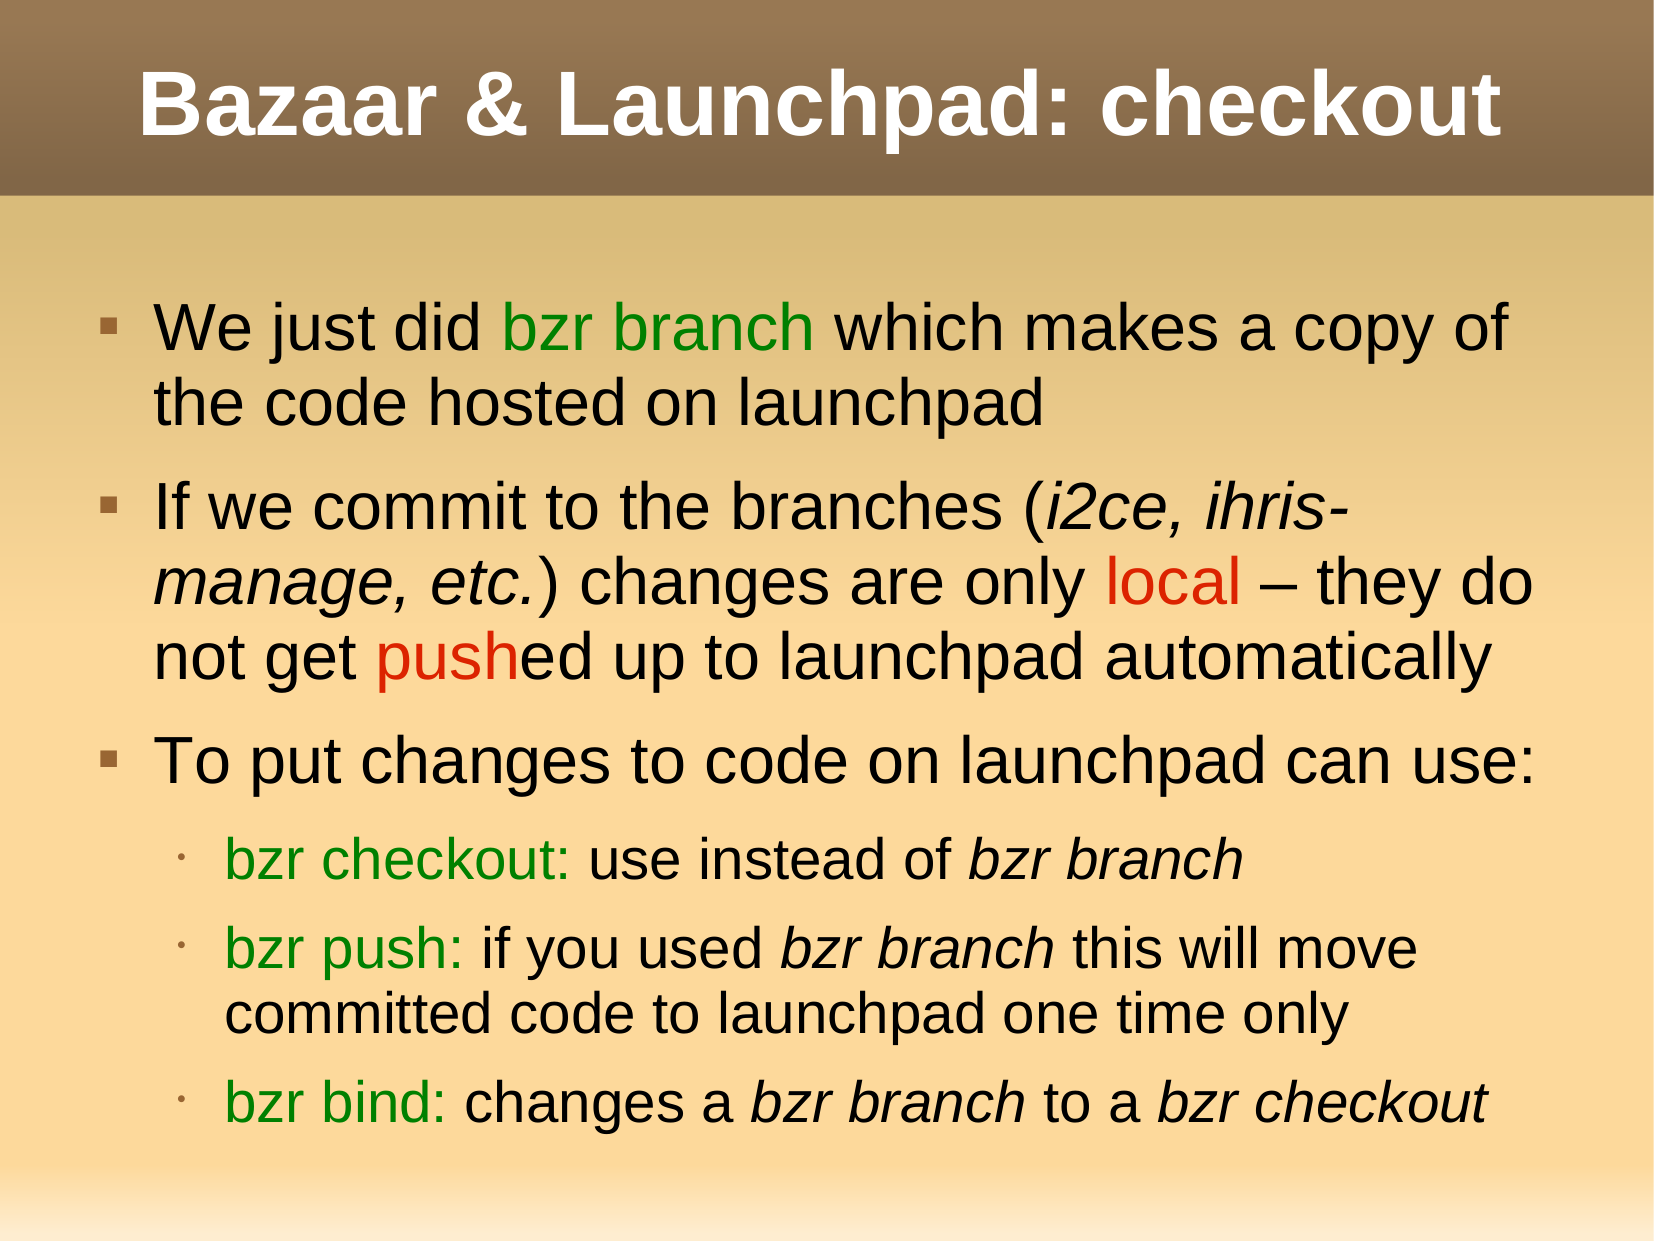

# Bazaar & Launchpad: checkout
We just did bzr branch which makes a copy of the code hosted on launchpad
If we commit to the branches (i2ce, ihris-manage, etc.) changes are only local – they do not get pushed up to launchpad automatically
To put changes to code on launchpad can use:
bzr checkout: use instead of bzr branch
bzr push: if you used bzr branch this will move committed code to launchpad one time only
bzr bind: changes a bzr branch to a bzr checkout